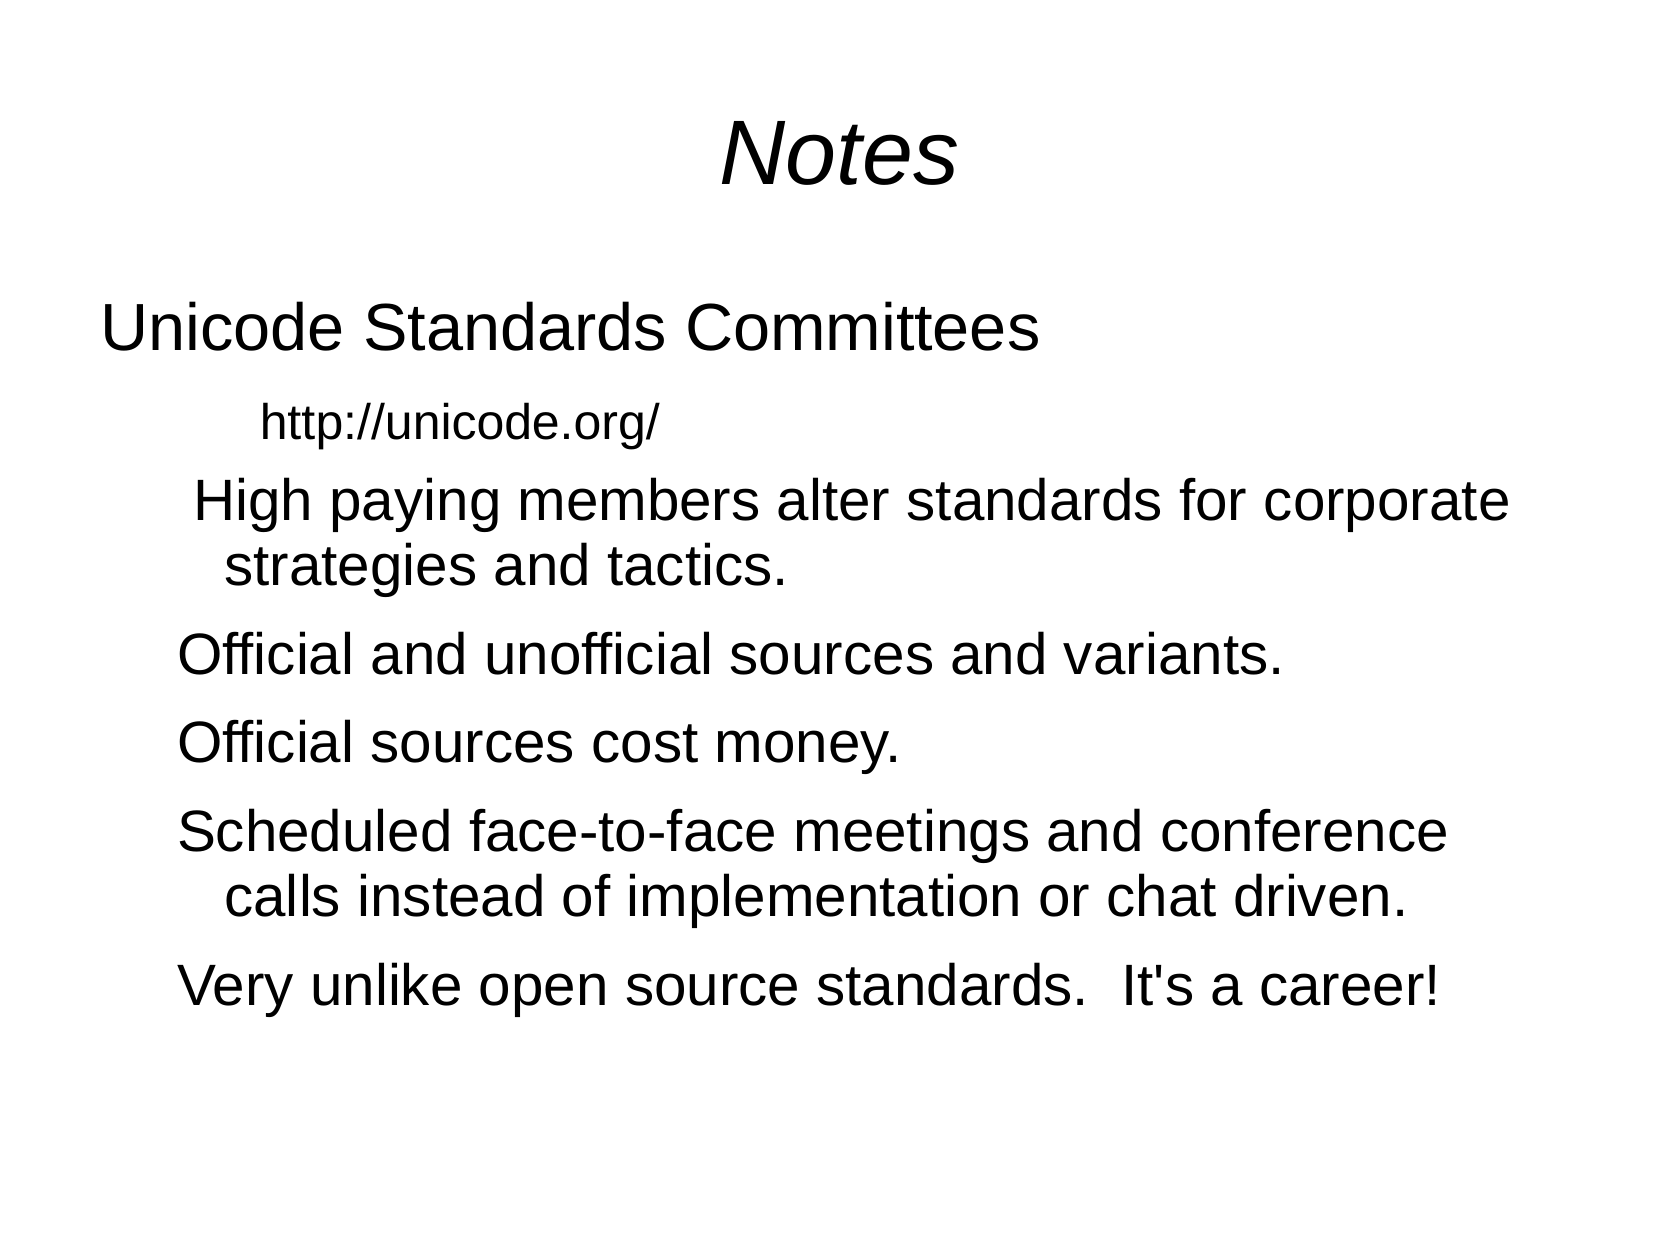

# Notes
Unicode Standards Committees
http://unicode.org/
 High paying members alter standards for corporate strategies and tactics.
Official and unofficial sources and variants.
Official sources cost money.
Scheduled face-to-face meetings and conference calls instead of implementation or chat driven.
Very unlike open source standards. It's a career!